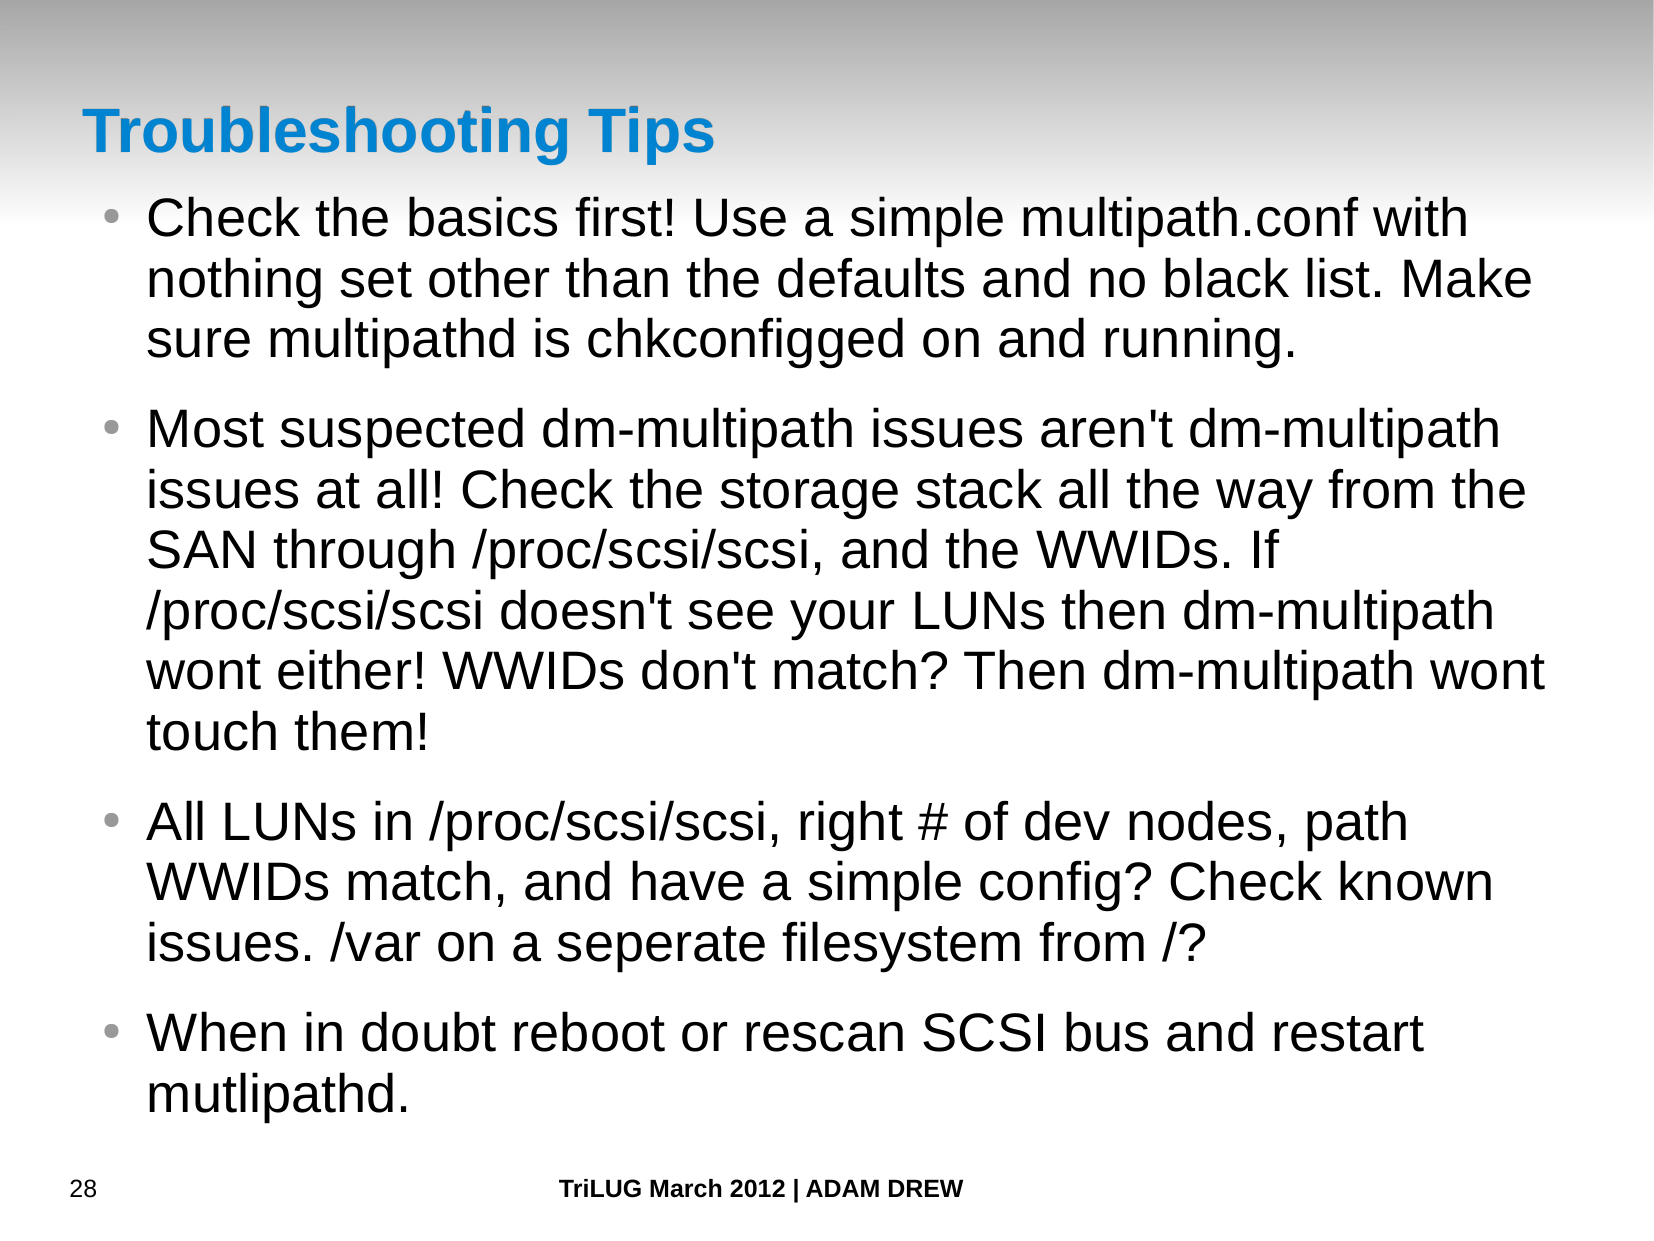

# Troubleshooting Tips
Check the basics first! Use a simple multipath.conf with nothing set other than the defaults and no black list. Make sure multipathd is chkconfigged on and running.
Most suspected dm-multipath issues aren't dm-multipath issues at all! Check the storage stack all the way from the SAN through /proc/scsi/scsi, and the WWIDs. If /proc/scsi/scsi doesn't see your LUNs then dm-multipath wont either! WWIDs don't match? Then dm-multipath wont touch them!
All LUNs in /proc/scsi/scsi, right # of dev nodes, path WWIDs match, and have a simple config? Check known issues. /var on a seperate filesystem from /?
When in doubt reboot or rescan SCSI bus and restart mutlipathd.